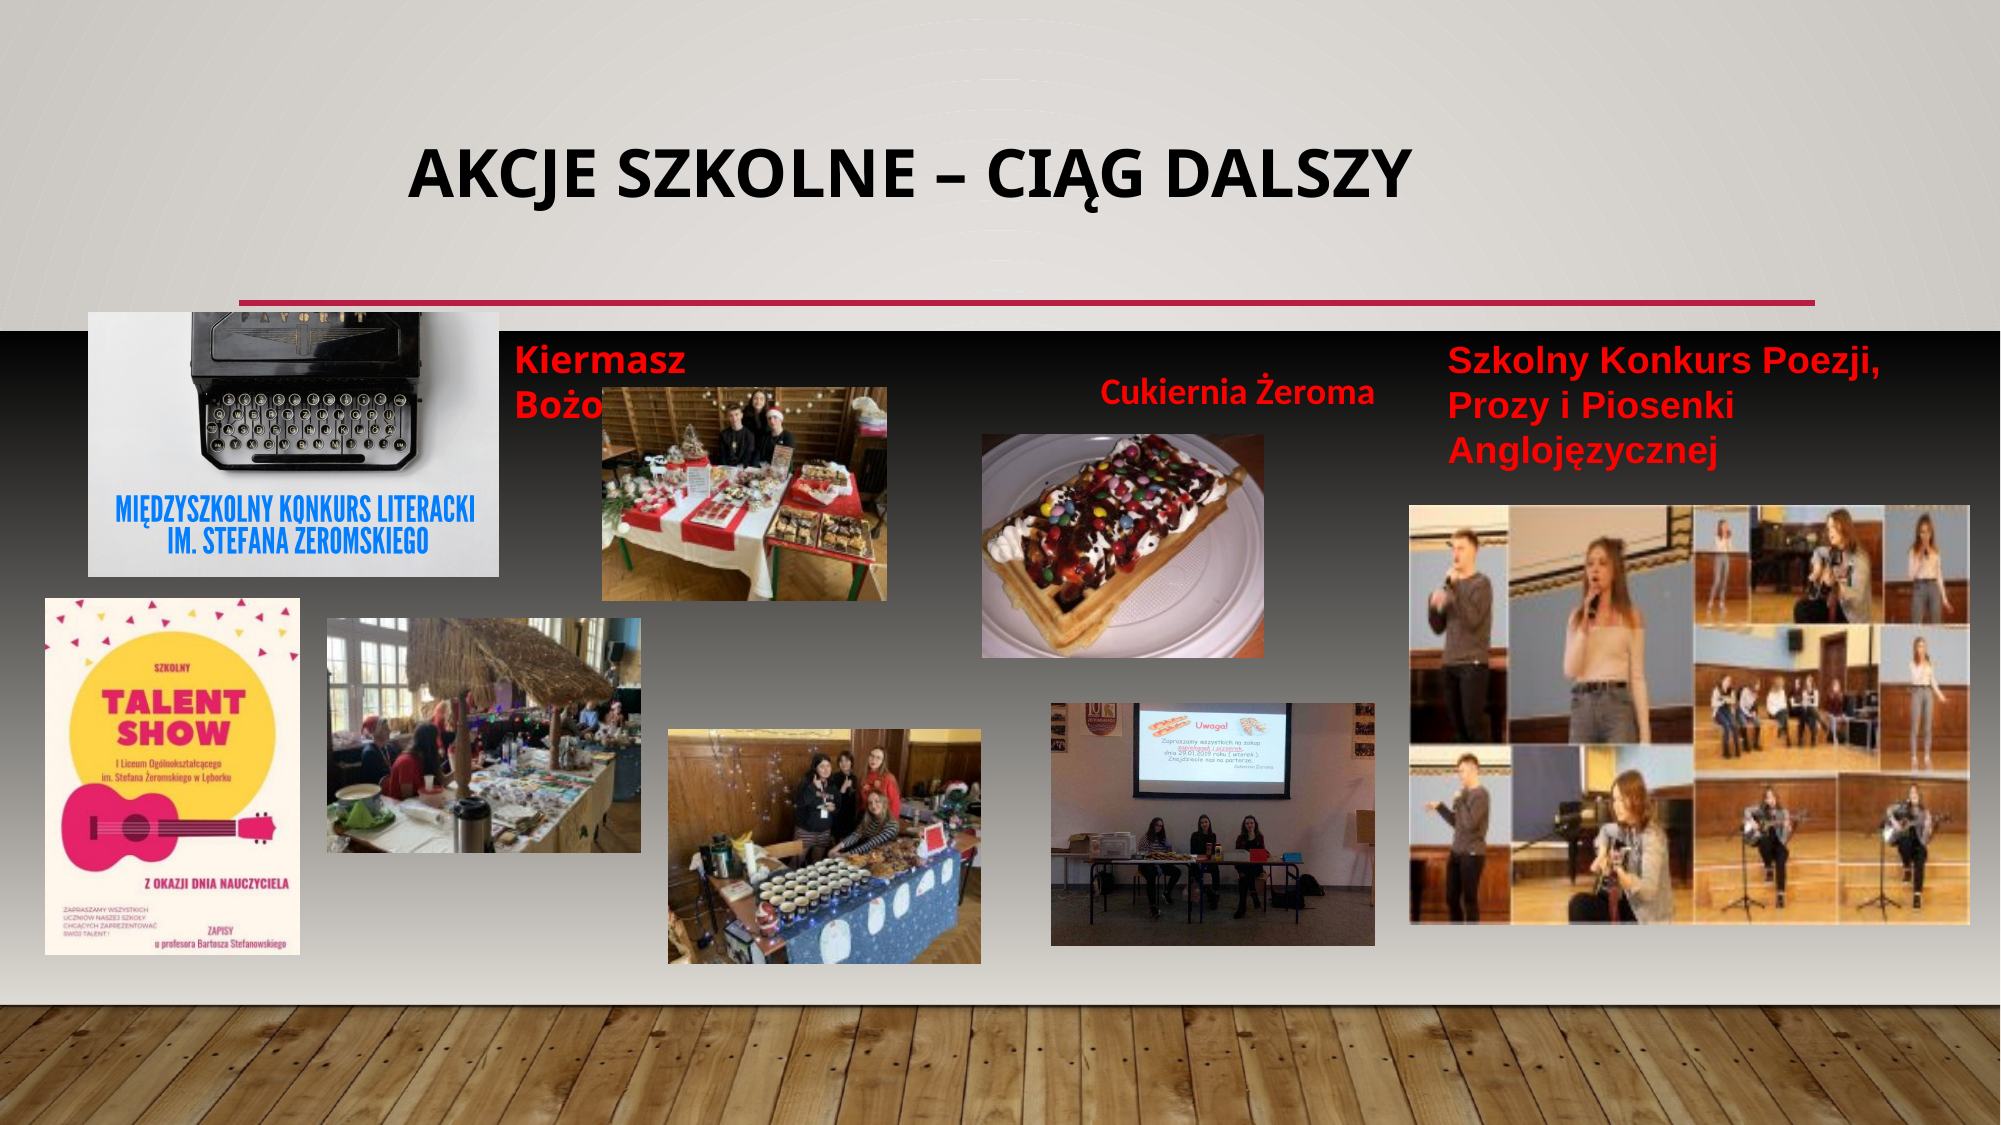

# Akcje szkolne – ciąg dalszy
Kiermasz Bożonarodzeniowy
Szkolny Konkurs Poezji, Prozy i Piosenki Anglojęzycznej
Cukiernia Żeroma